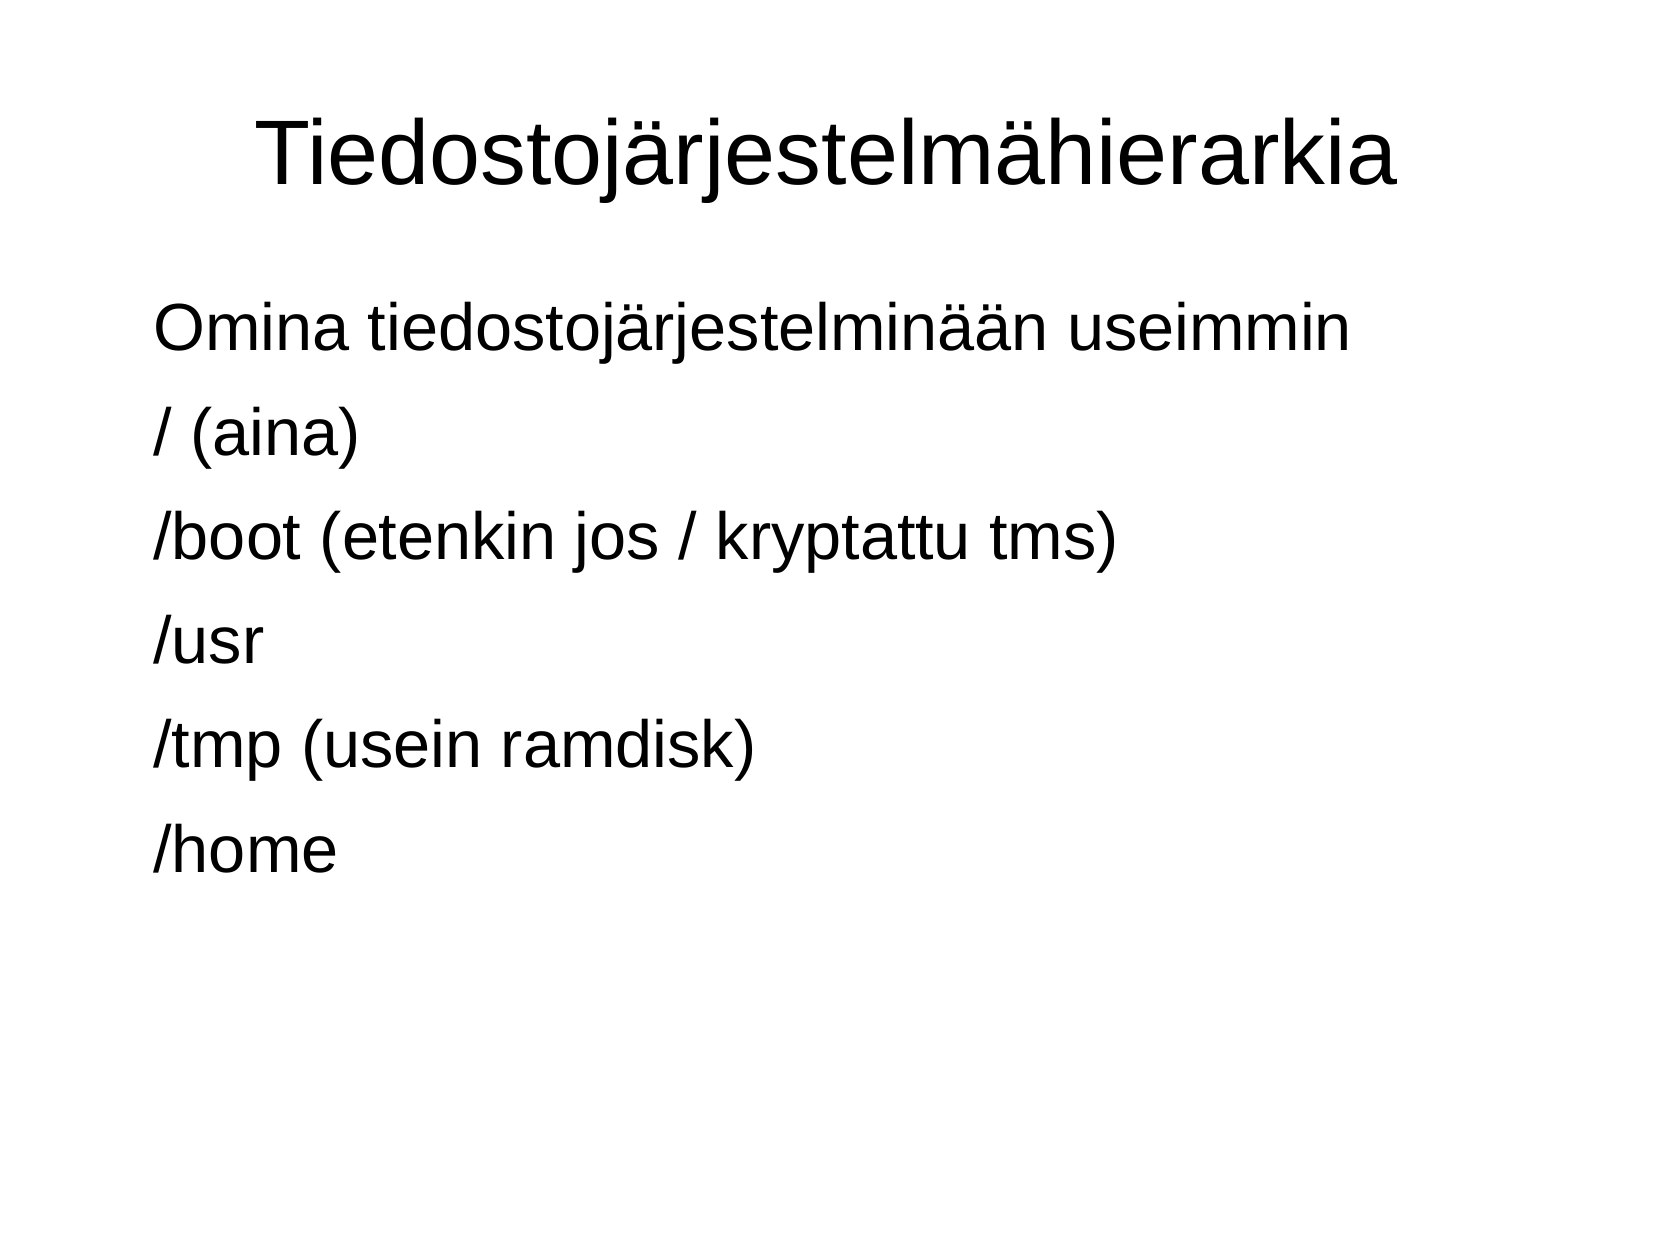

# Tiedostojärjestelmähierarkia
Omina tiedostojärjestelminään useimmin
/ (aina)
/boot (etenkin jos / kryptattu tms)
/usr
/tmp (usein ramdisk)
/home